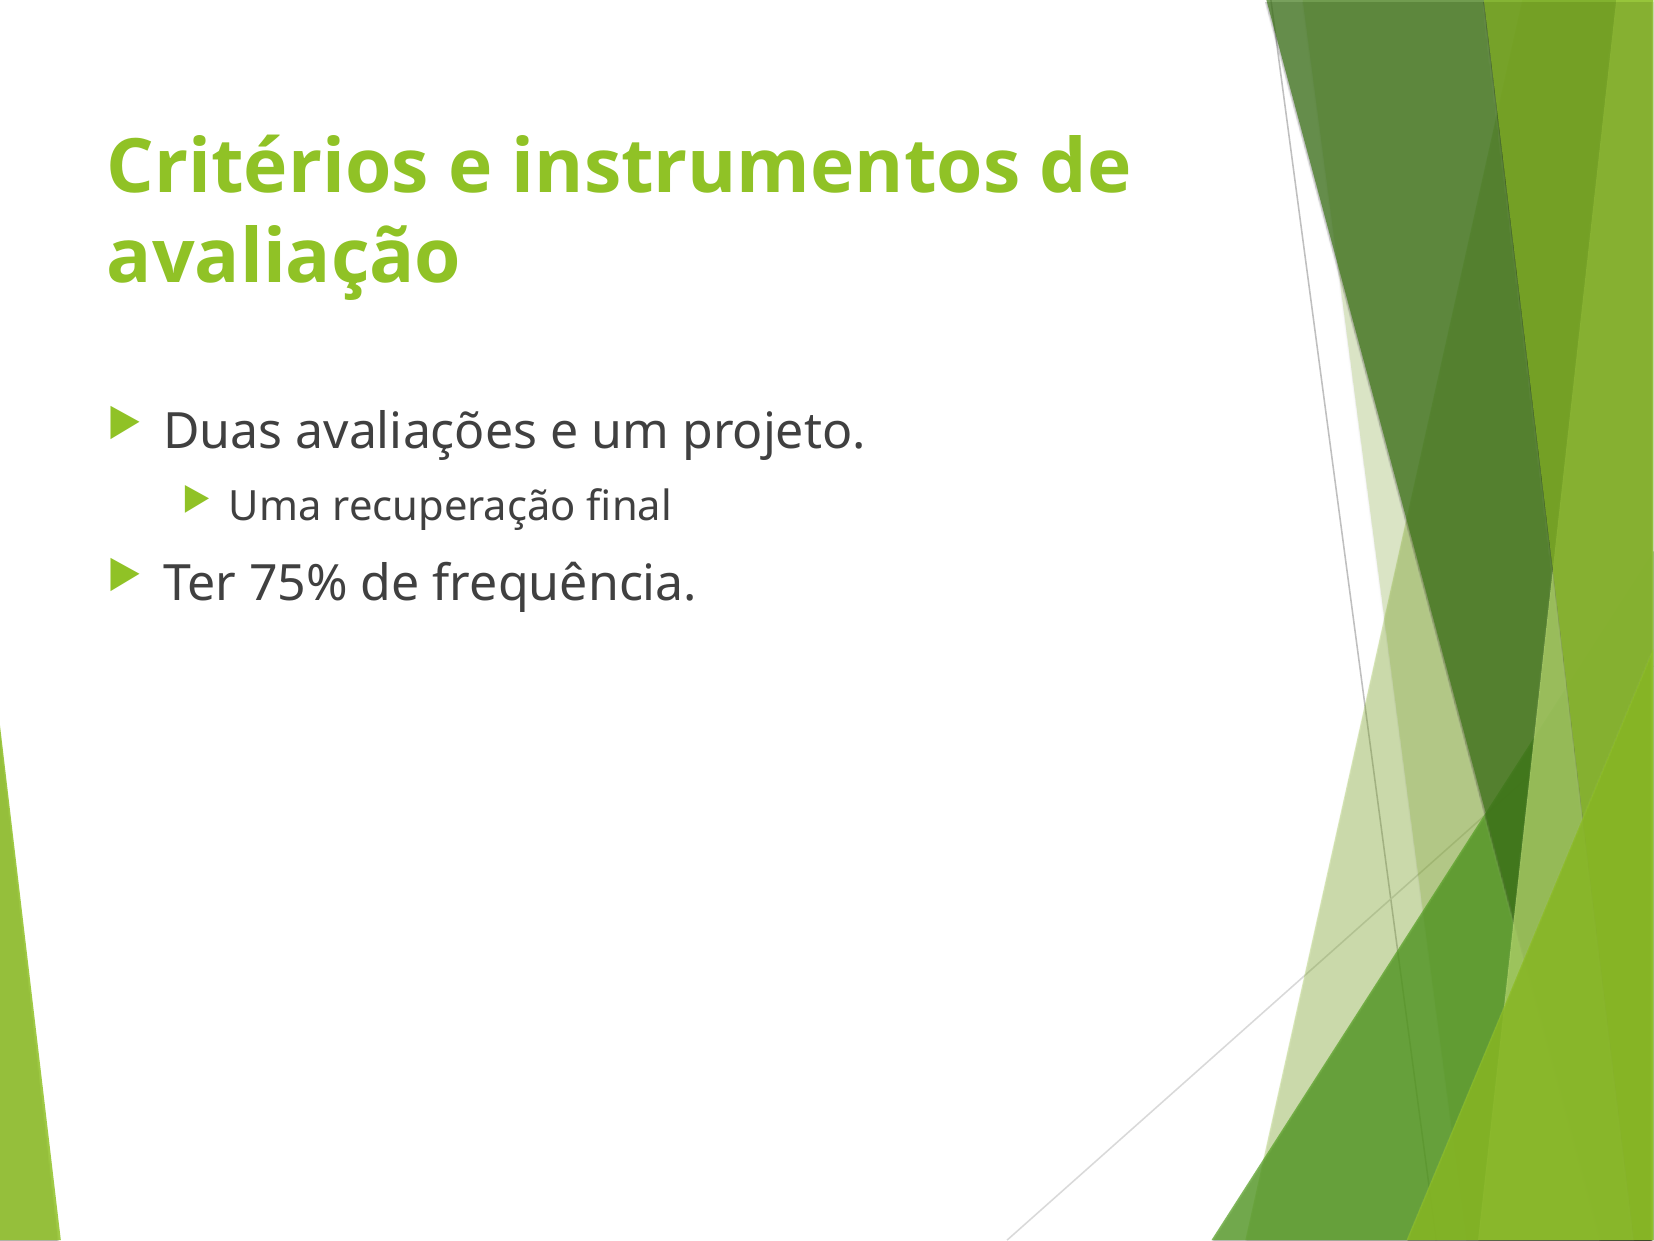

# Critérios e instrumentos de avaliação
Duas avaliações e um projeto.
Uma recuperação final
Ter 75% de frequência.